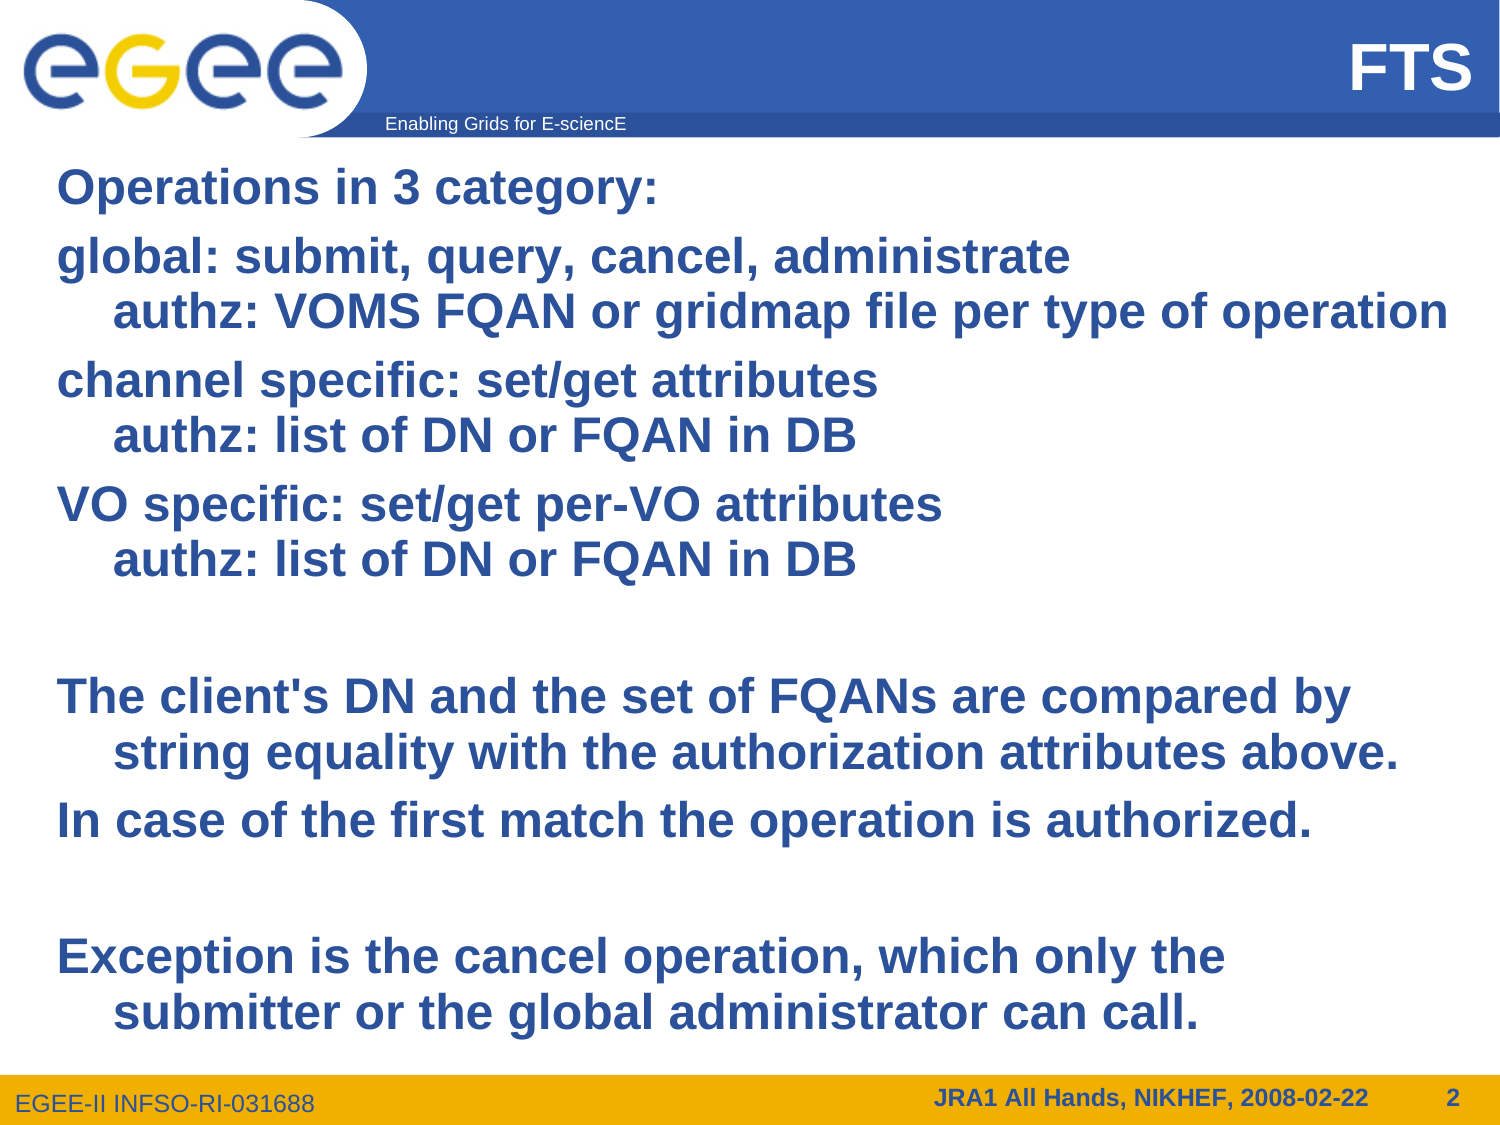

# FTS
Operations in 3 category:
global: submit, query, cancel, administrate
authz: VOMS FQAN or gridmap file per type of operation
channel specific: set/get attributes
authz: list of DN or FQAN in DB
VO specific: set/get per-VO attributes
authz: list of DN or FQAN in DB
The client's DN and the set of FQANs are compared by string equality with the authorization attributes above.
In case of the first match the operation is authorized.
Exception is the cancel operation, which only the submitter or the global administrator can call.
JRA1 All Hands, NIKHEF, 2008-02-22
2